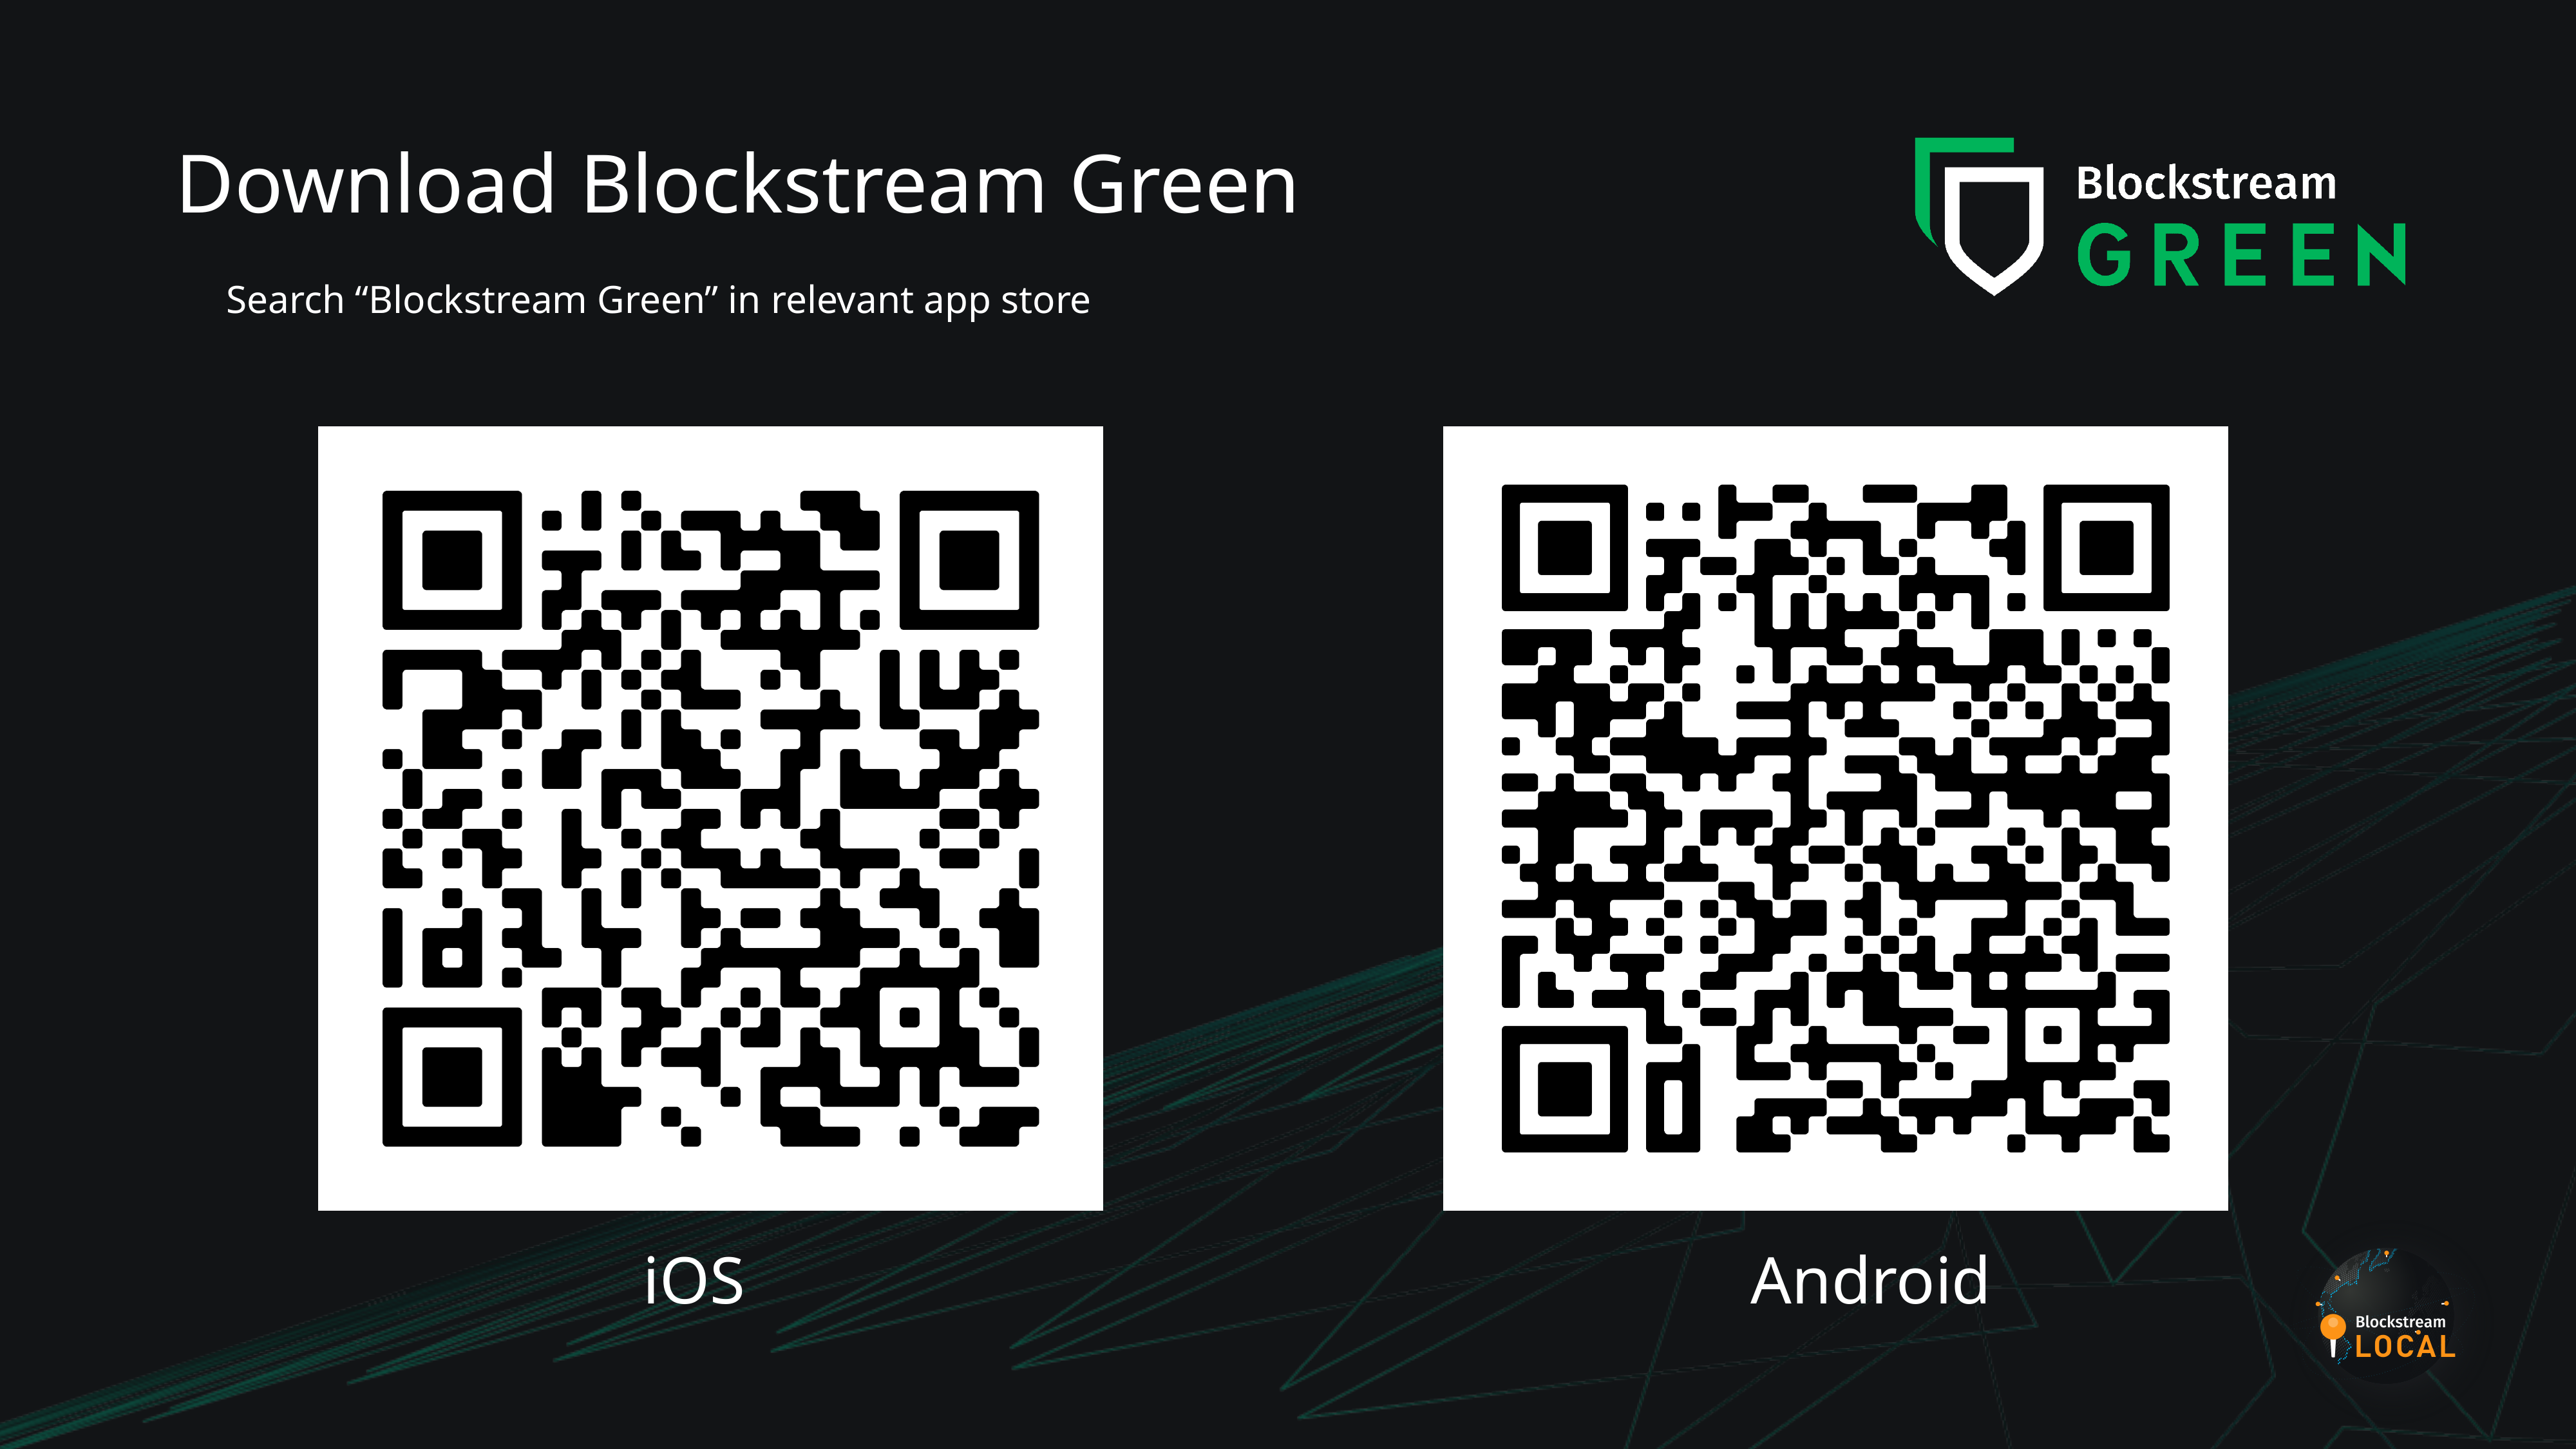

# Download Blockstream Green
Search “Blockstream Green” in relevant app store
iOS
Android